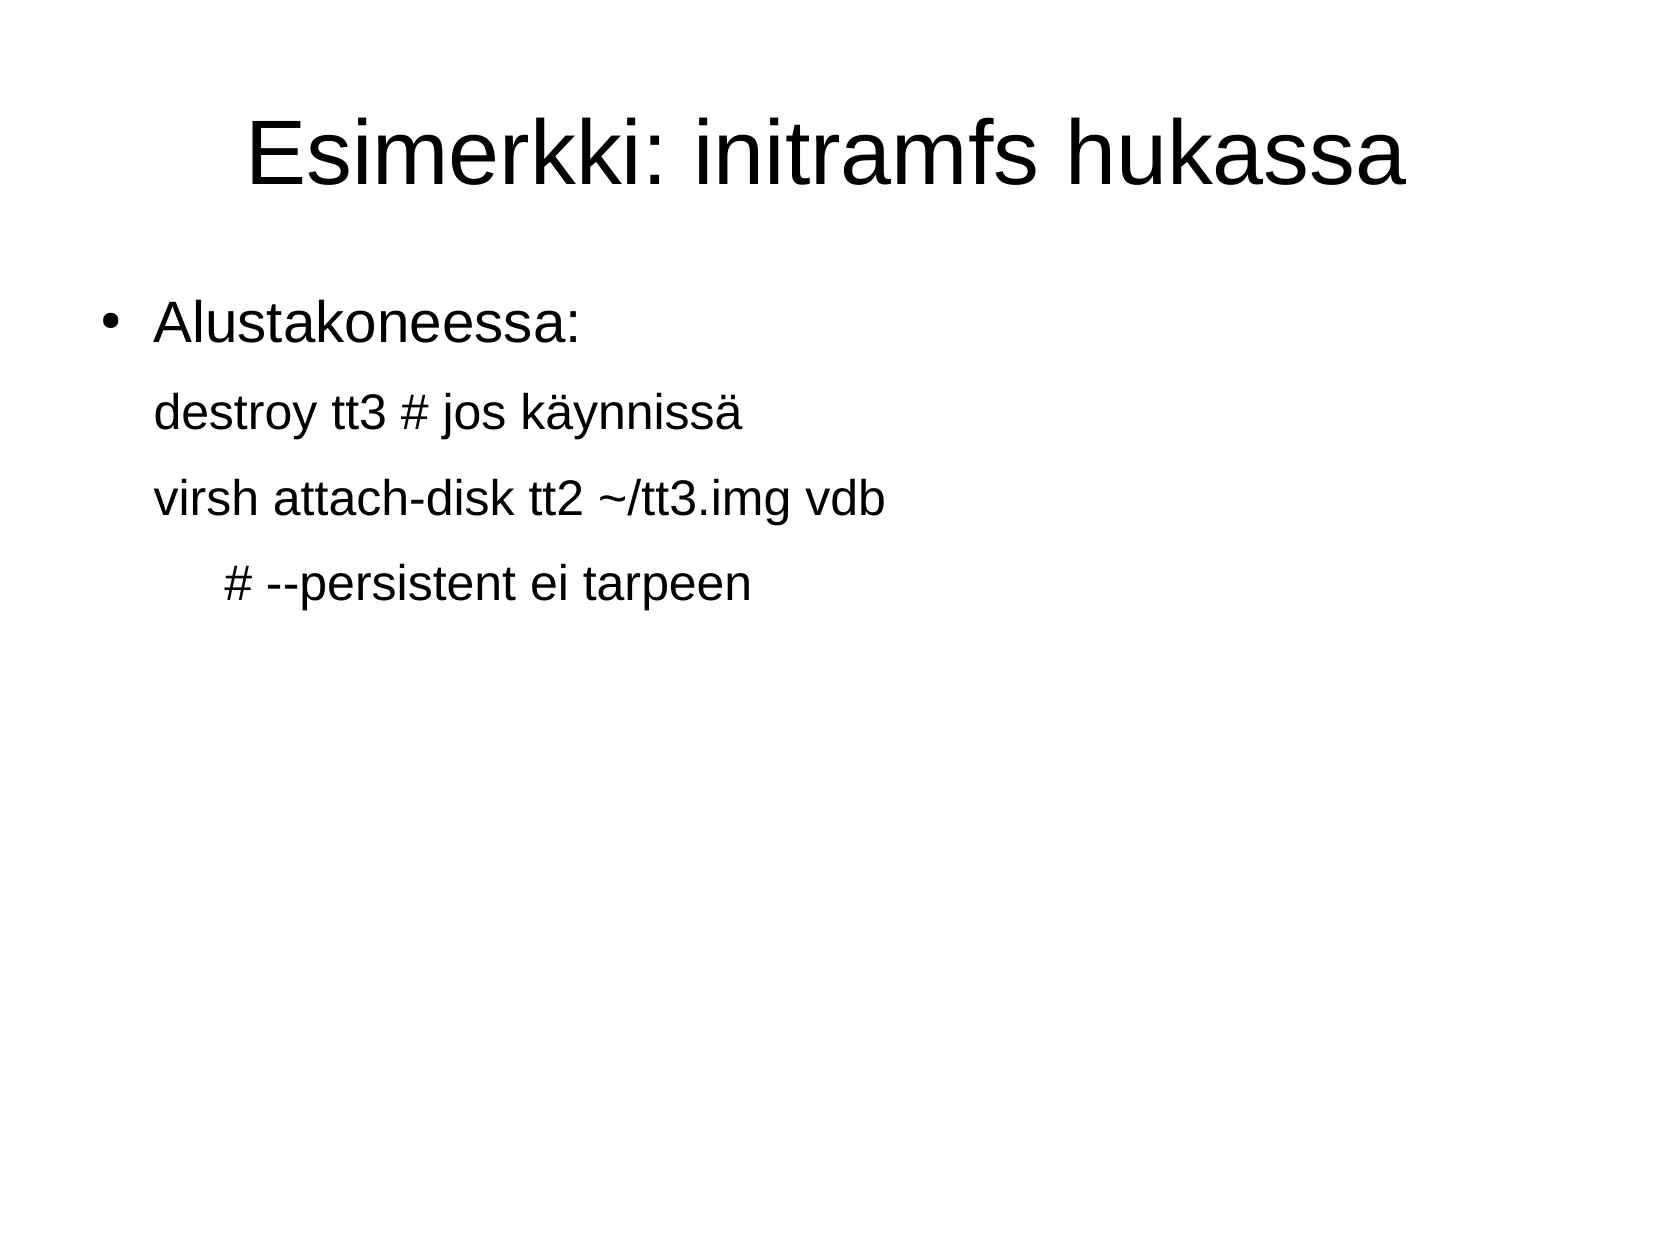

# Esimerkki: initramfs hukassa
Alustakoneessa:
destroy tt3 # jos käynnissä
virsh attach-disk tt2 ~/tt3.img vdb
# --persistent ei tarpeen